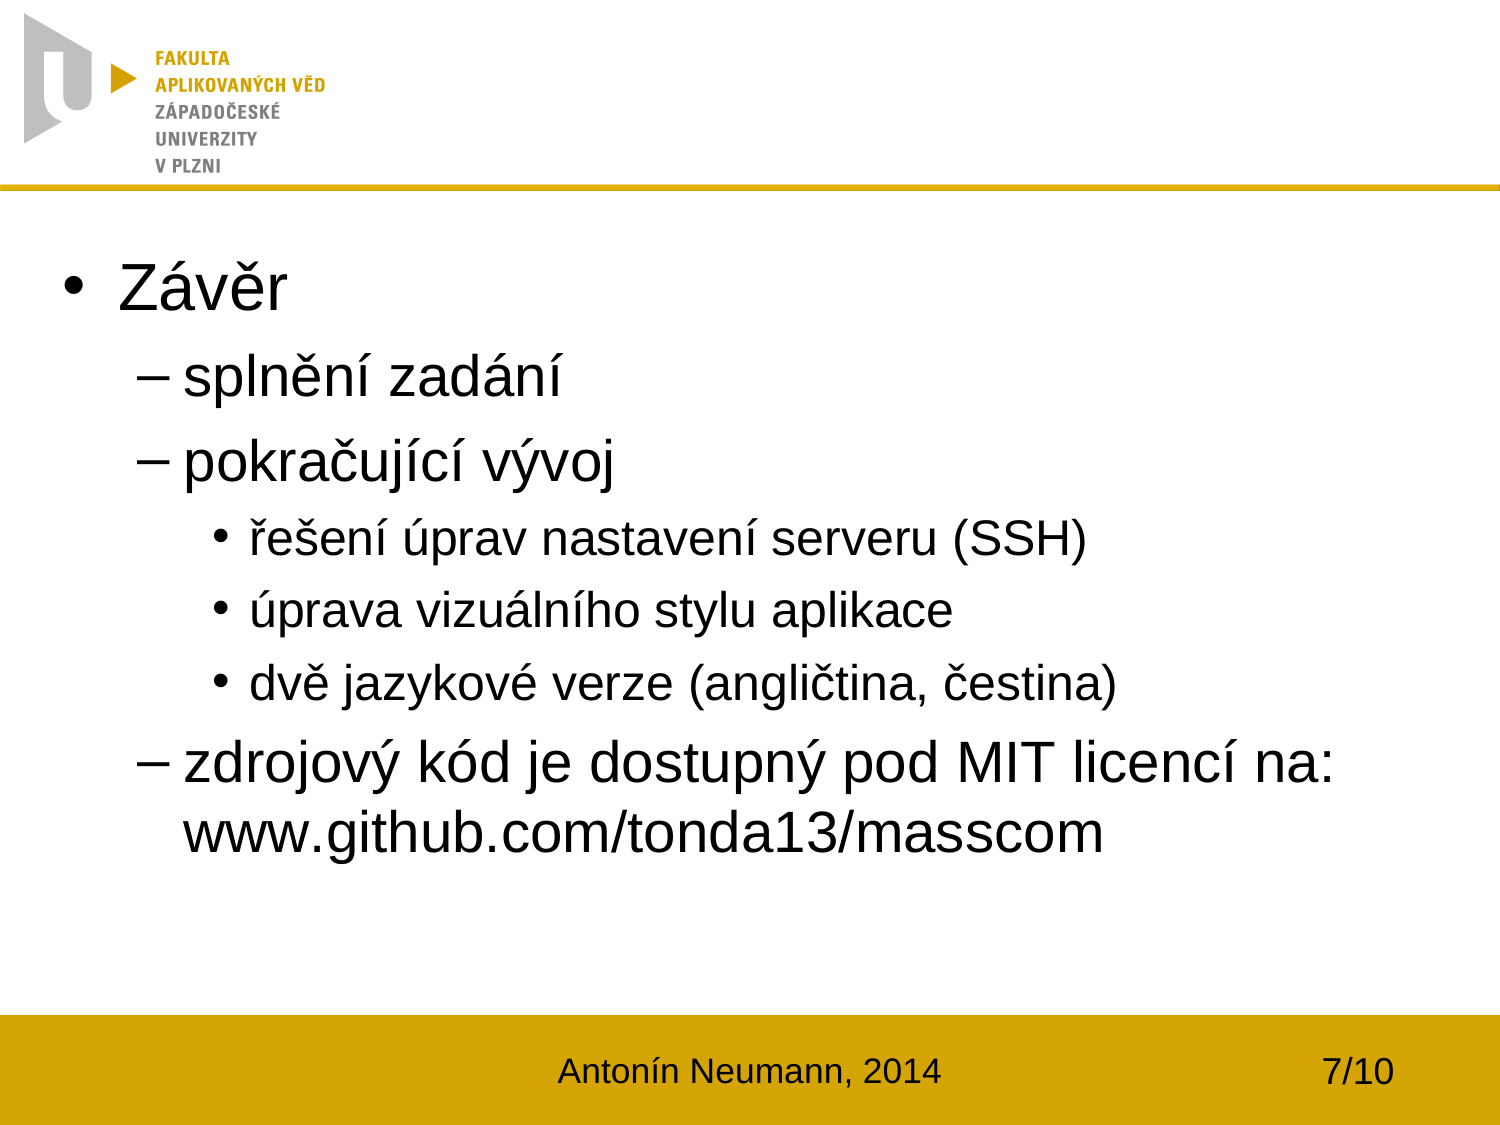

#
Závěr
splnění zadání
pokračující vývoj
řešení úprav nastavení serveru (SSH)
úprava vizuálního stylu aplikace
dvě jazykové verze (angličtina, čestina)
zdrojový kód je dostupný pod MIT licencí na:
www.github.com/tonda13/masscom
Antonín Neumann, 2014